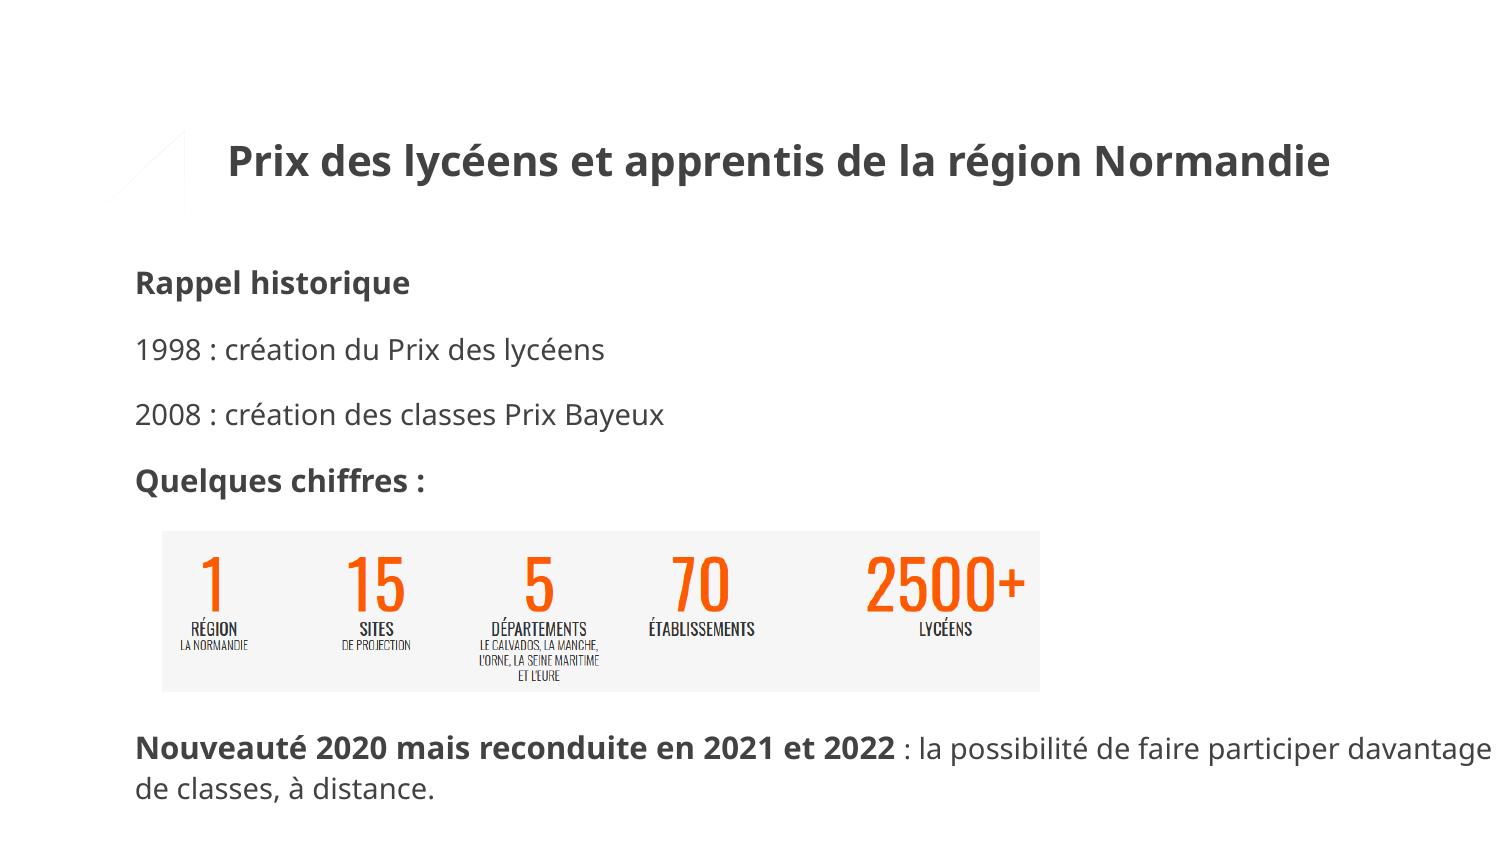

# Prix des lycéens et apprentis de la région Normandie
Rappel historique
1998 : création du Prix des lycéens
2008 : création des classes Prix Bayeux
Quelques chiffres :
Nouveauté 2020 mais reconduite en 2021 et 2022 : la possibilité de faire participer davantage de classes, à distance.